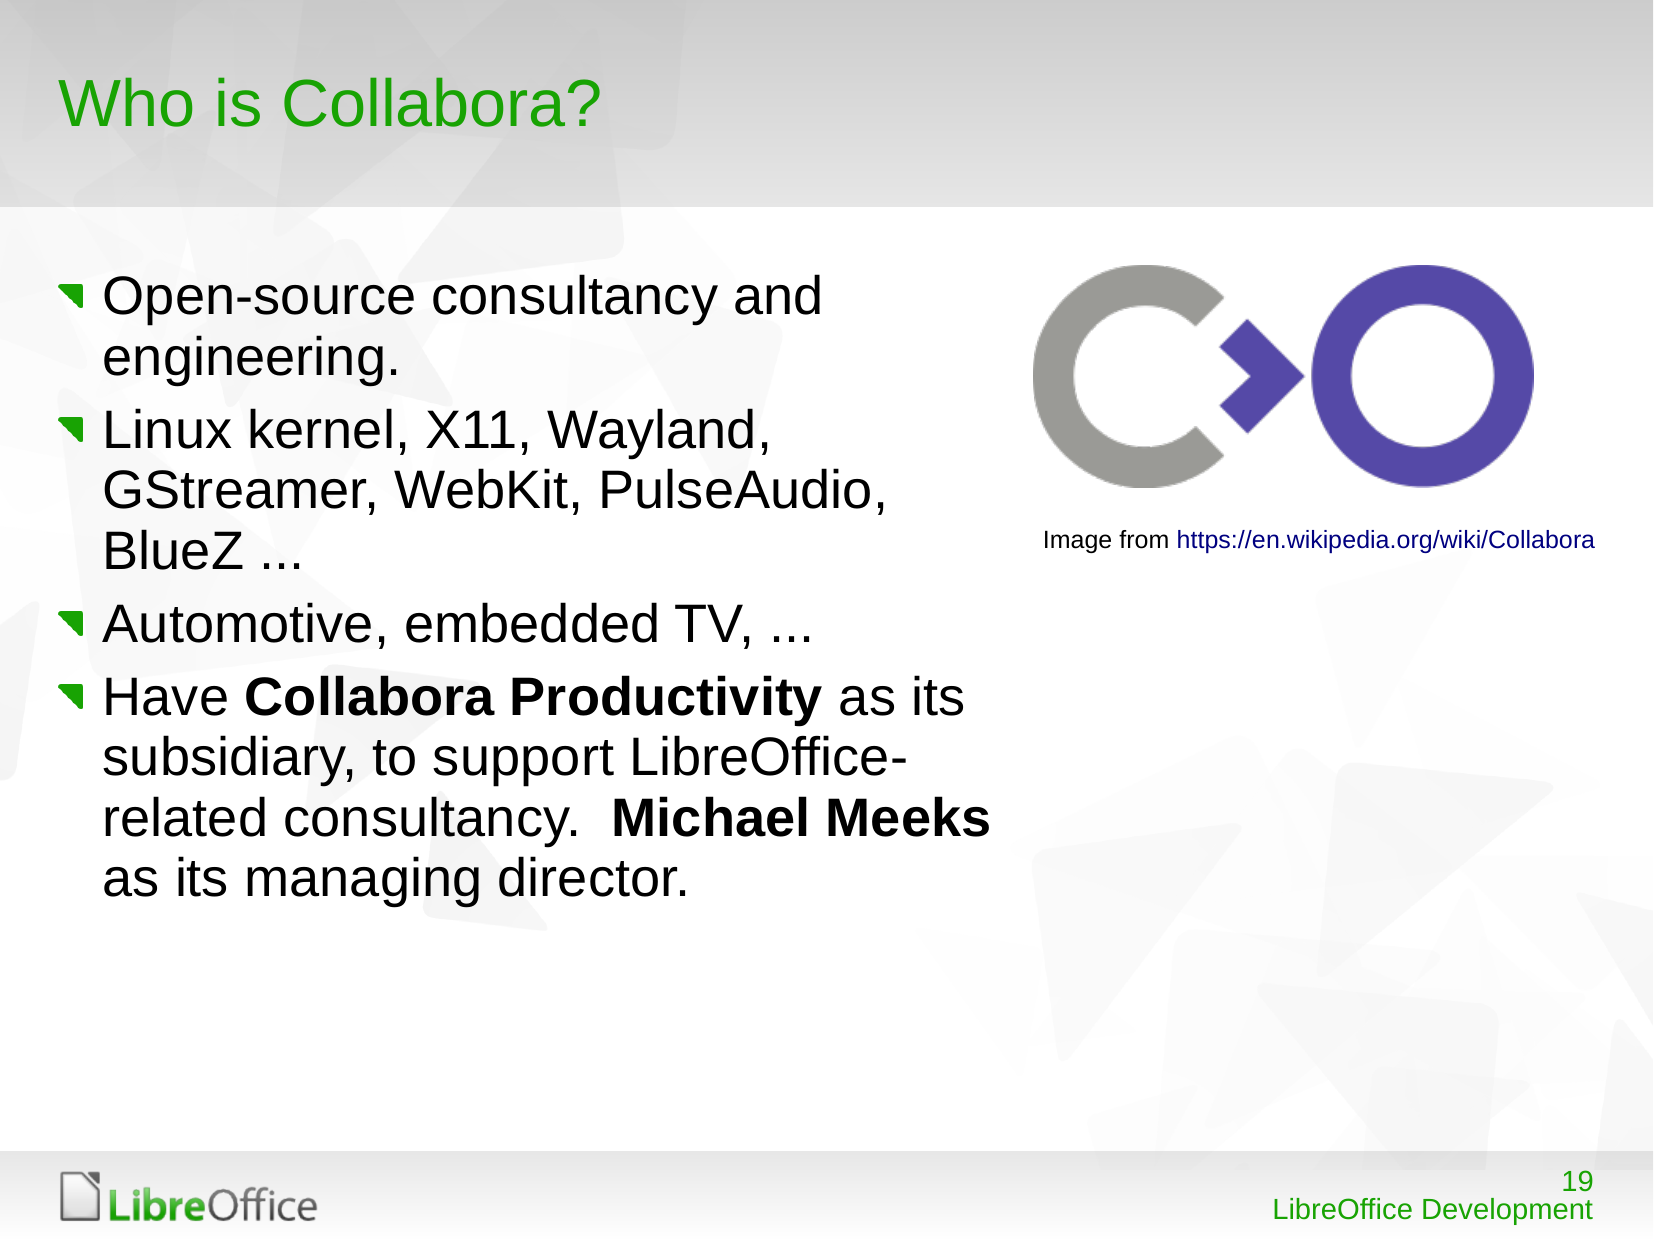

# Who is Collabora?
Open-source consultancy and engineering.
Linux kernel, X11, Wayland, GStreamer, WebKit, PulseAudio, BlueZ ...
Automotive, embedded TV, ...
Have Collabora Productivity as its subsidiary, to support LibreOffice-related consultancy. Michael Meeks as its managing director.
Image from https://en.wikipedia.org/wiki/Collabora
19
LibreOffice Development